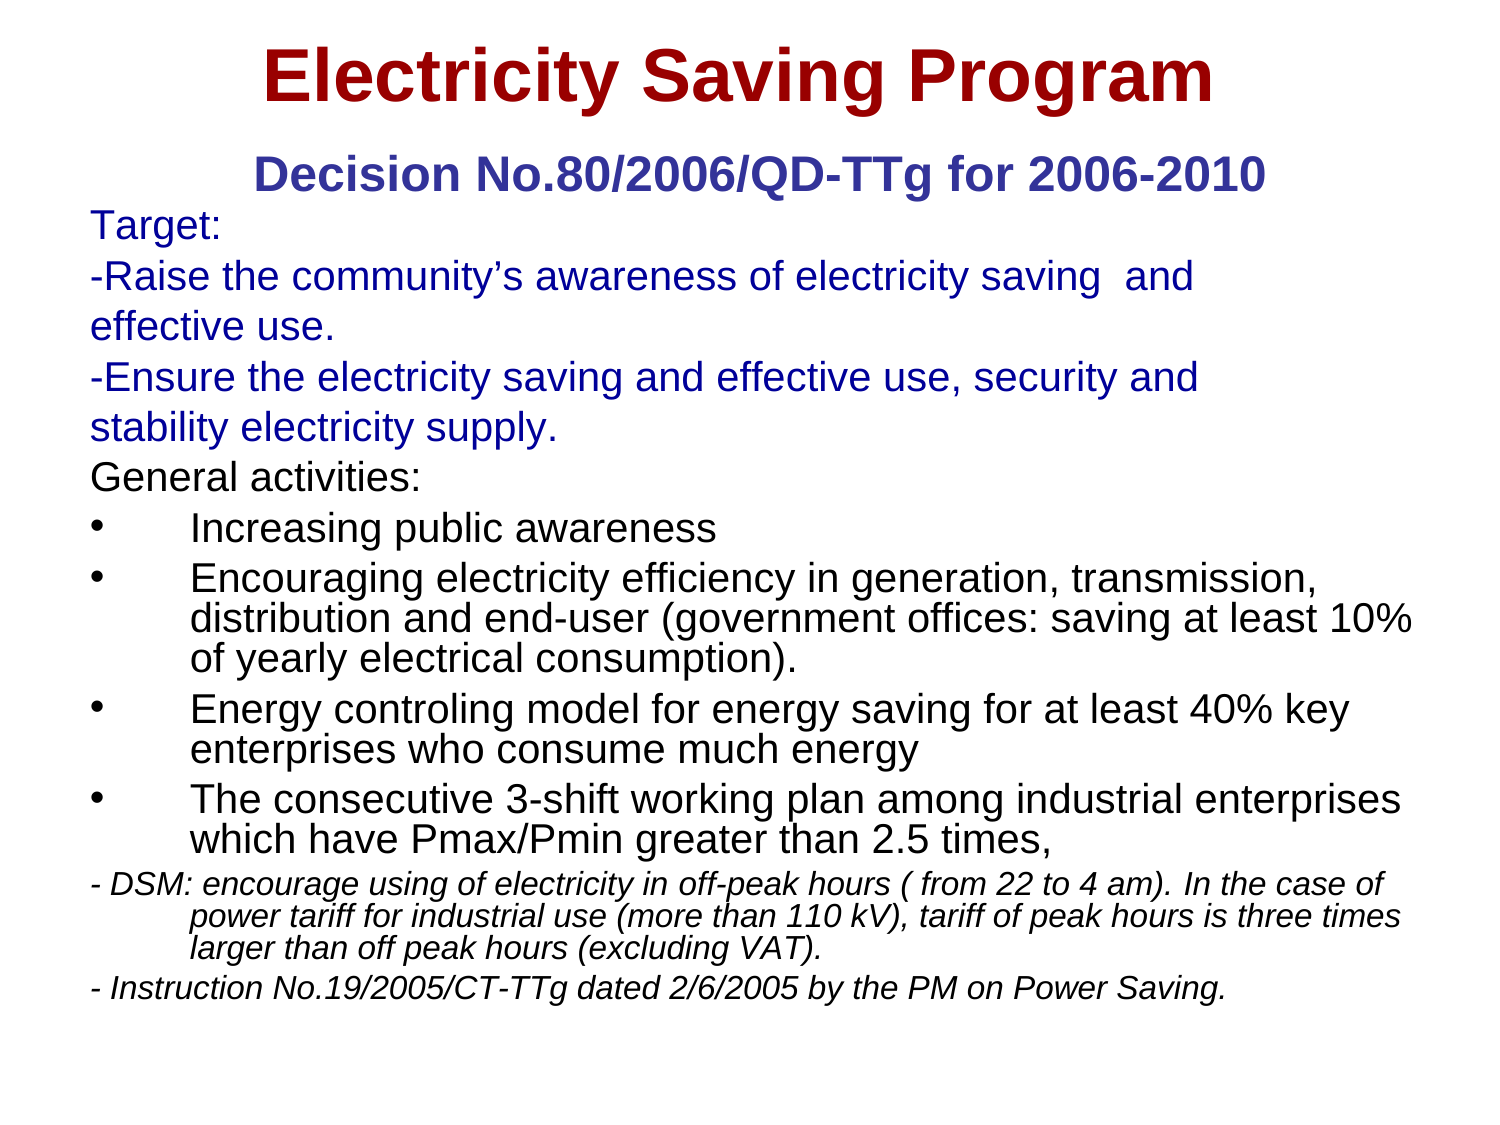

# Electricity Saving Program Decision No.80/2006/QD-TTg for 2006-2010
Target:
-Raise the community’s awareness of electricity saving and
effective use.
-Ensure the electricity saving and effective use, security and
stability electricity supply.
General activities:
Increasing public awareness
Encouraging electricity efficiency in generation, transmission, distribution and end-user (government offices: saving at least 10% of yearly electrical consumption).
Energy controling model for energy saving for at least 40% key enterprises who consume much energy
The consecutive 3-shift working plan among industrial enterprises which have Pmax/Pmin greater than 2.5 times,
- DSM: encourage using of electricity in off-peak hours ( from 22 to 4 am). In the case of power tariff for industrial use (more than 110 kV), tariff of peak hours is three times larger than off peak hours (excluding VAT).
- Instruction No.19/2005/CT-TTg dated 2/6/2005 by the PM on Power Saving.